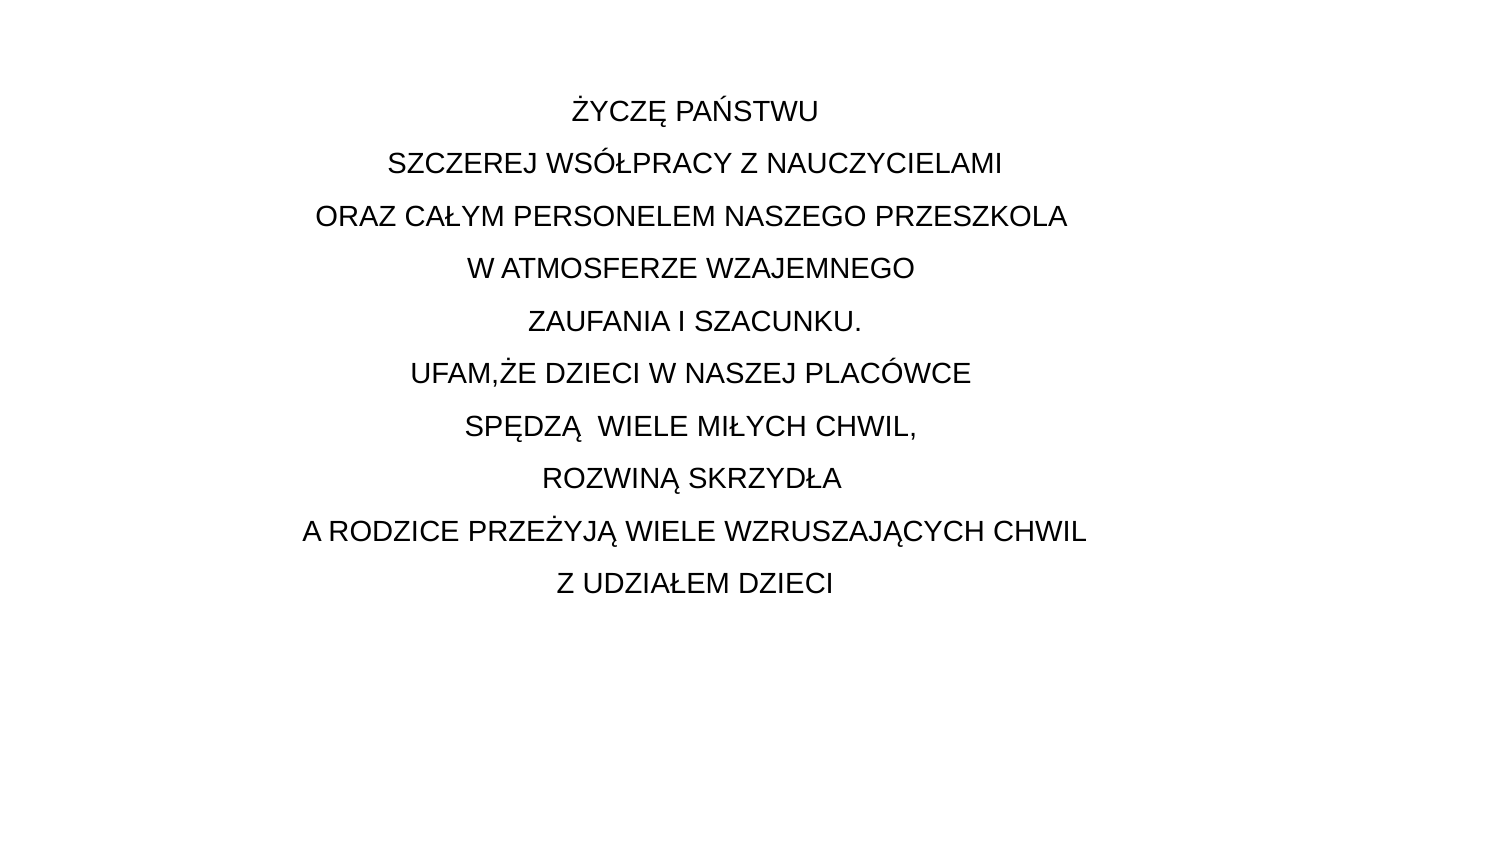

ŻYCZĘ PAŃSTWU
 SZCZEREJ WSÓŁPRACY Z NAUCZYCIELAMI
ORAZ CAŁYM PERSONELEM NASZEGO PRZESZKOLA
W ATMOSFERZE WZAJEMNEGO
ZAUFANIA I SZACUNKU.
UFAM,ŻE DZIECI W NASZEJ PLACÓWCE
SPĘDZĄ WIELE MIŁYCH CHWIL,
ROZWINĄ SKRZYDŁA
 A RODZICE PRZEŻYJĄ WIELE WZRUSZAJĄCYCH CHWIL
Z UDZIAŁEM DZIECI